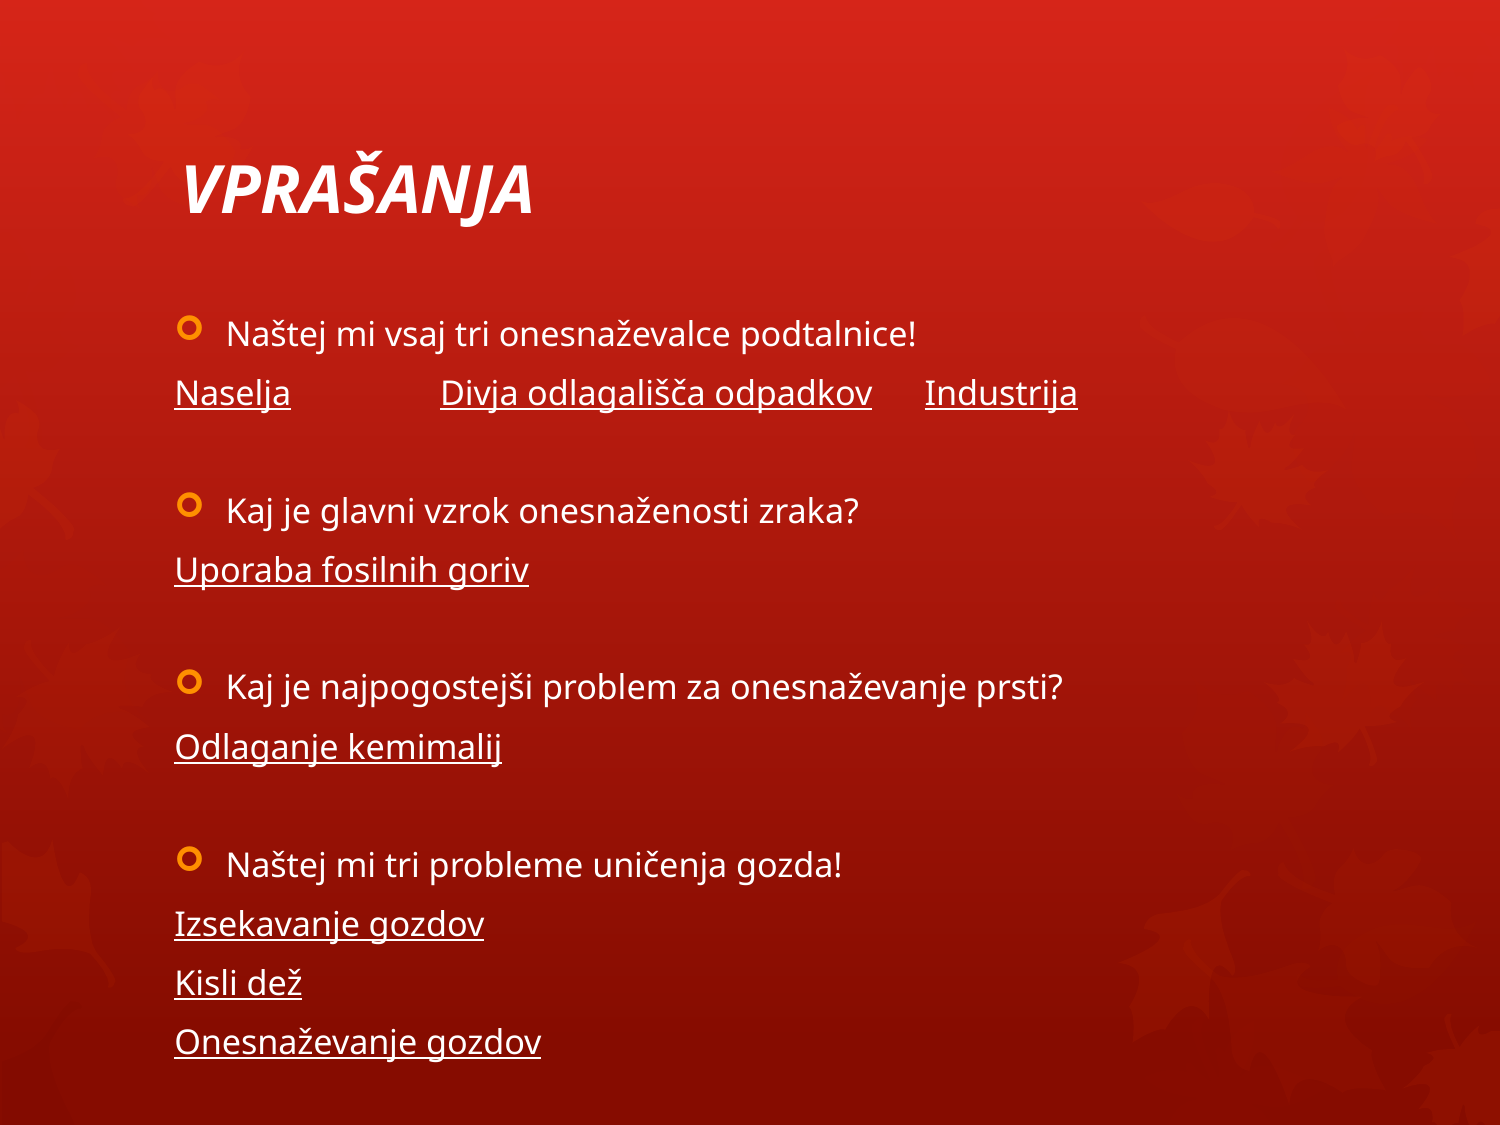

# VPRAŠANJA
Naštej mi vsaj tri onesnaževalce podtalnice!
Naselja Divja odlagališča odpadkov Industrija
Kaj je glavni vzrok onesnaženosti zraka?
Uporaba fosilnih goriv
Kaj je najpogostejši problem za onesnaževanje prsti?
Odlaganje kemimalij
Naštej mi tri probleme uničenja gozda!
Izsekavanje gozdov
Kisli dež
Onesnaževanje gozdov